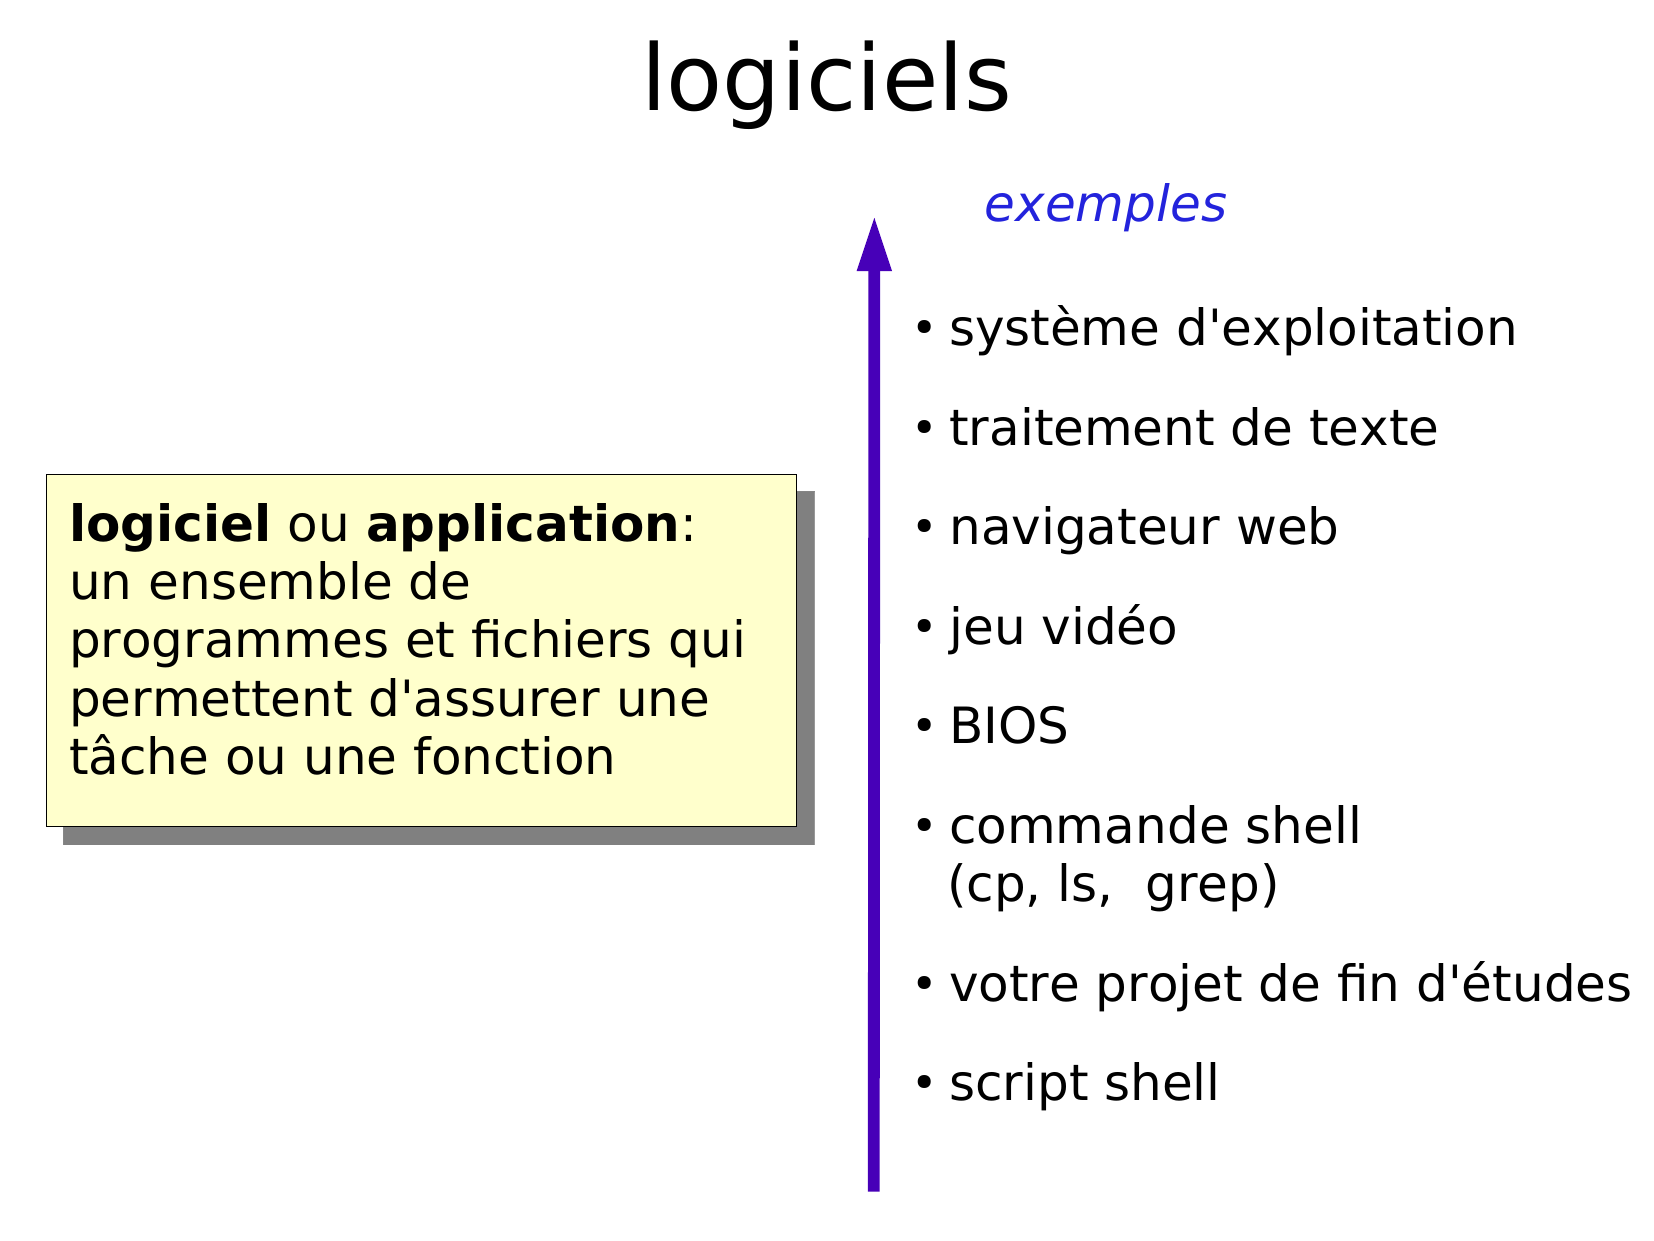

# logiciels
exemples
 système d'exploitation
 traitement de texte
 navigateur web
 jeu vidéo
 BIOS
 commande shell
 (cp, ls, grep)
 votre projet de fin d'études
 script shell
logiciel ou application:
un ensemble de programmes et fichiers qui permettent d'assurer une tâche ou une fonction